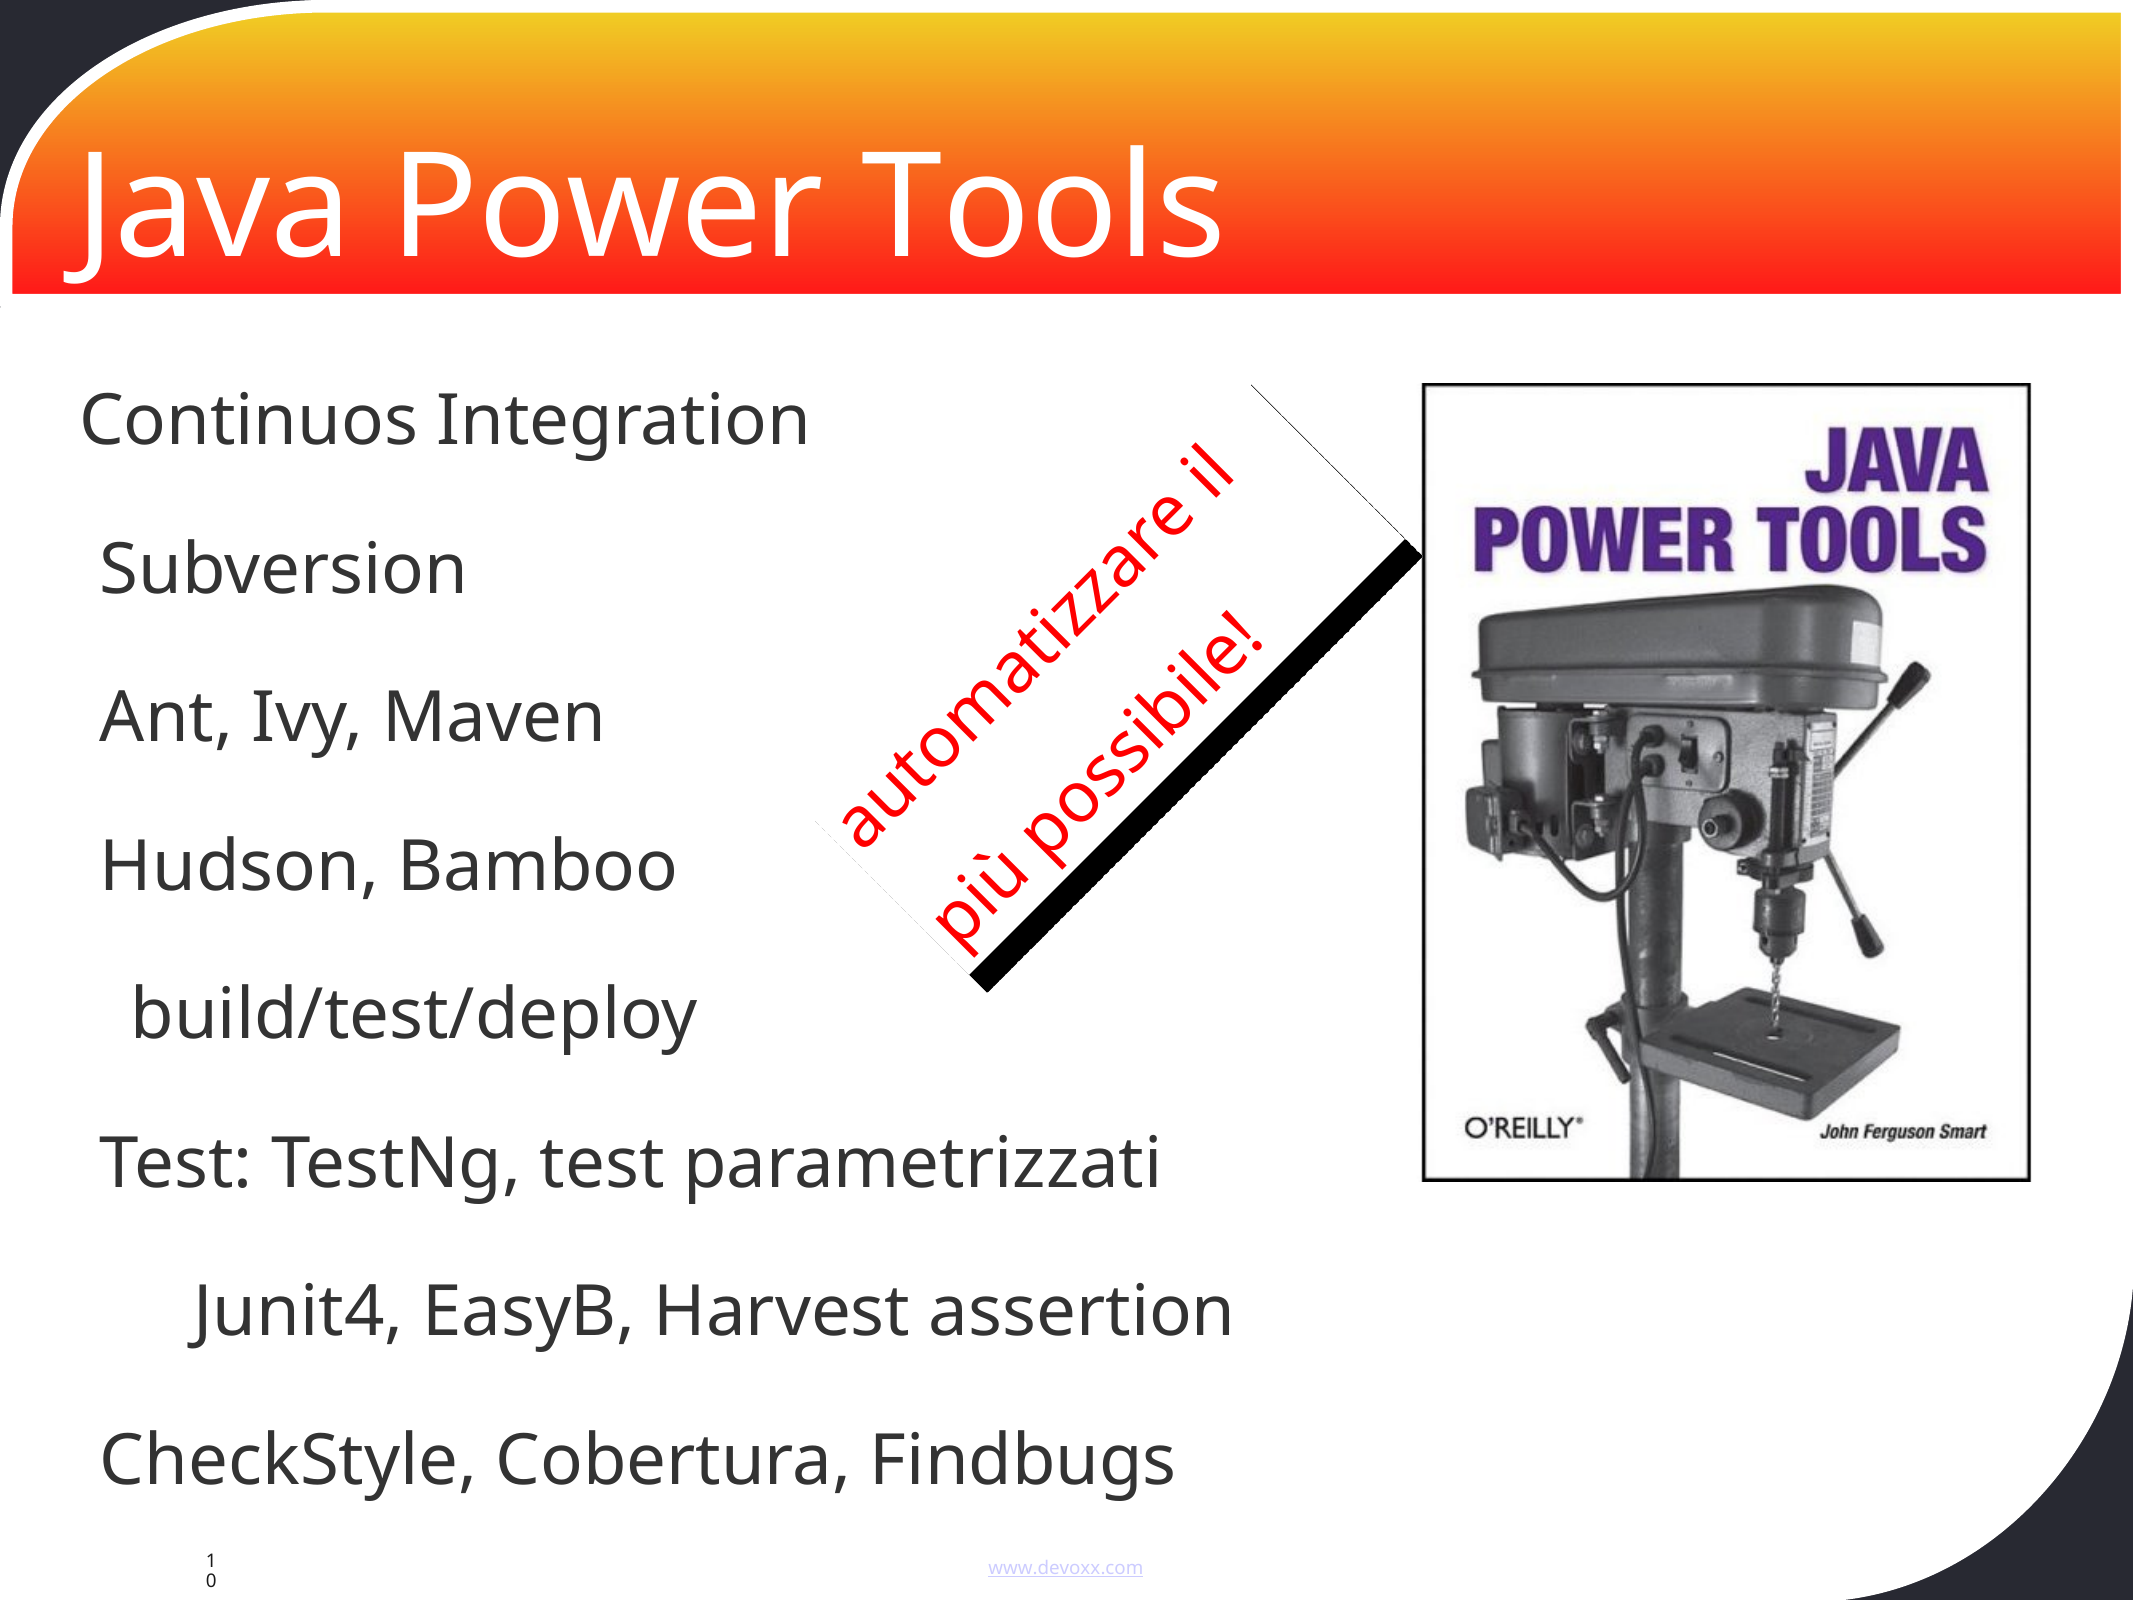

Java Power Tools
# Continuos Integration
Subversion
Ant, Ivy, Maven
Hudson, Bamboo
build/test/deploy
Test: TestNg, test parametrizzati
Junit4, EasyB, Harvest assertion
CheckStyle, Cobertura, Findbugs
automatizzare il
più possibile!
10